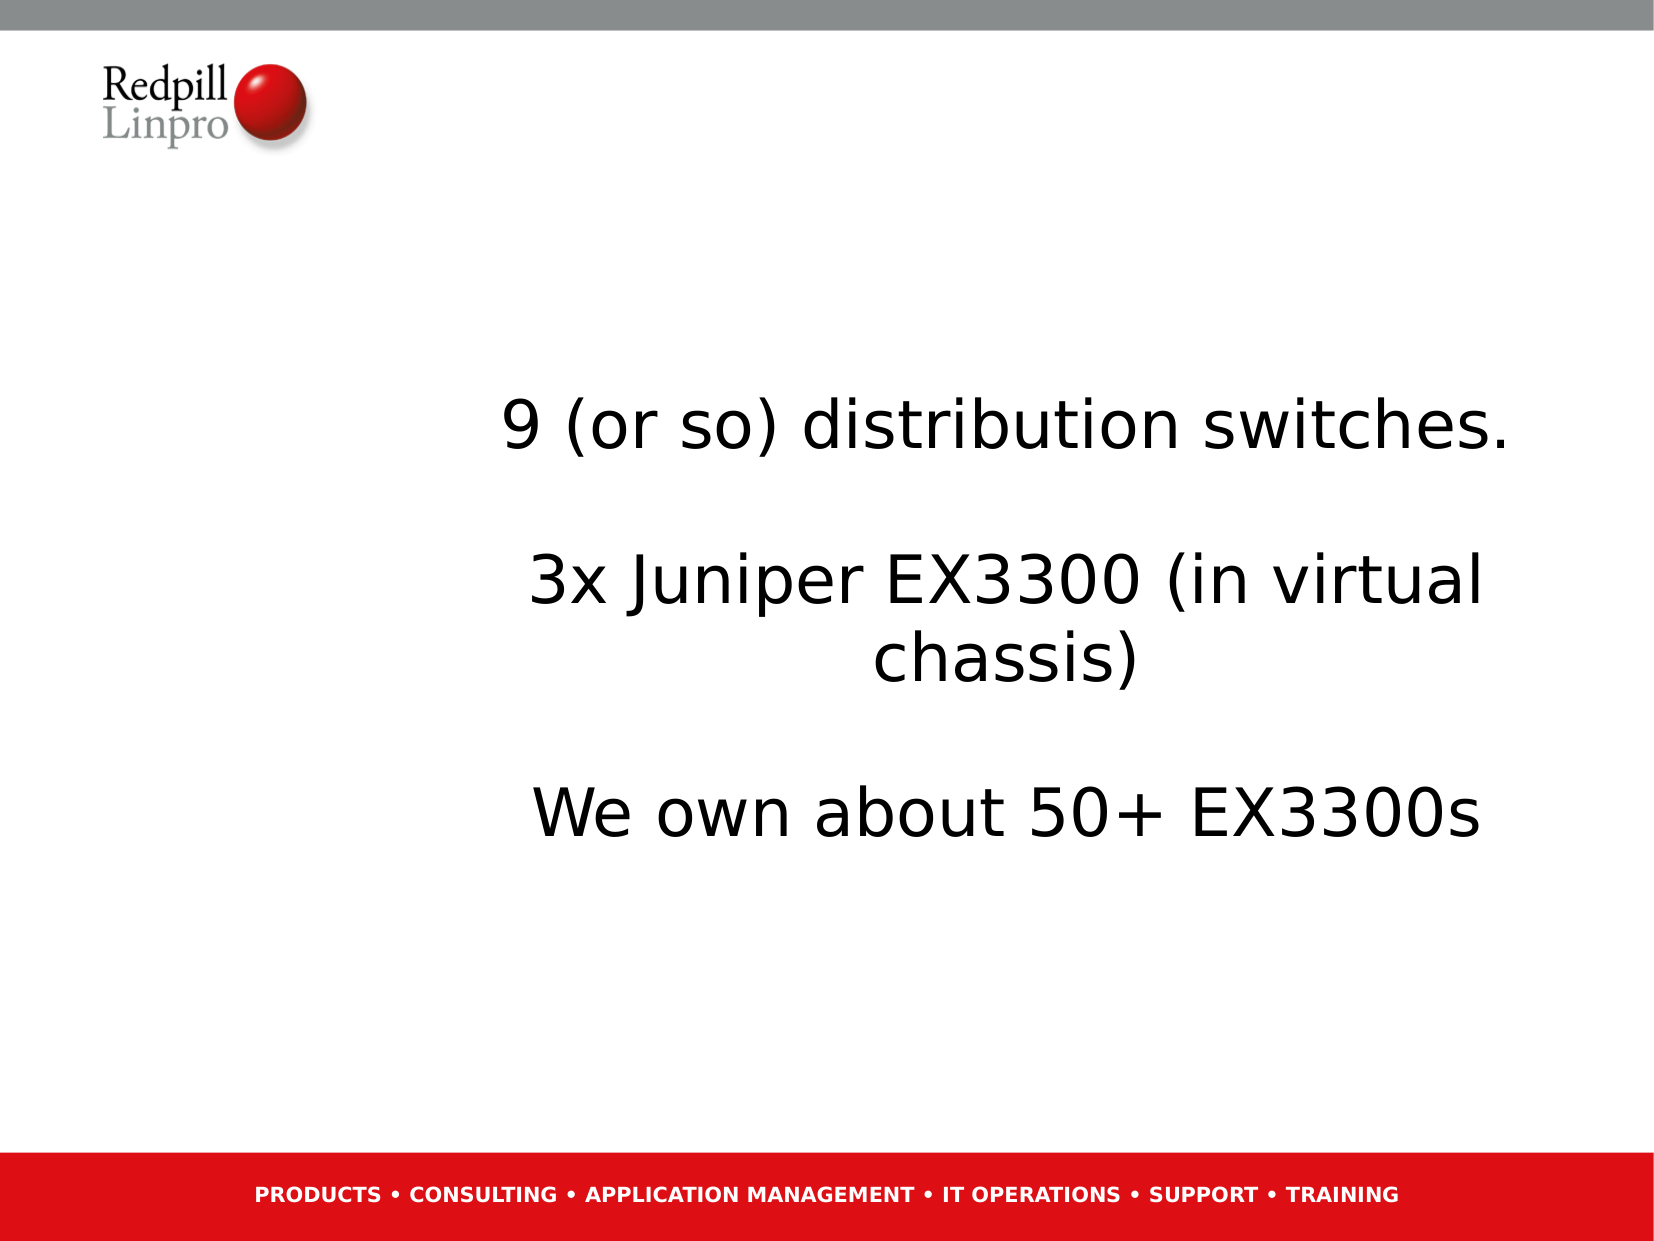

# 9 (or so) distribution switches.
3x Juniper EX3300 (in virtual chassis)
We own about 50+ EX3300s